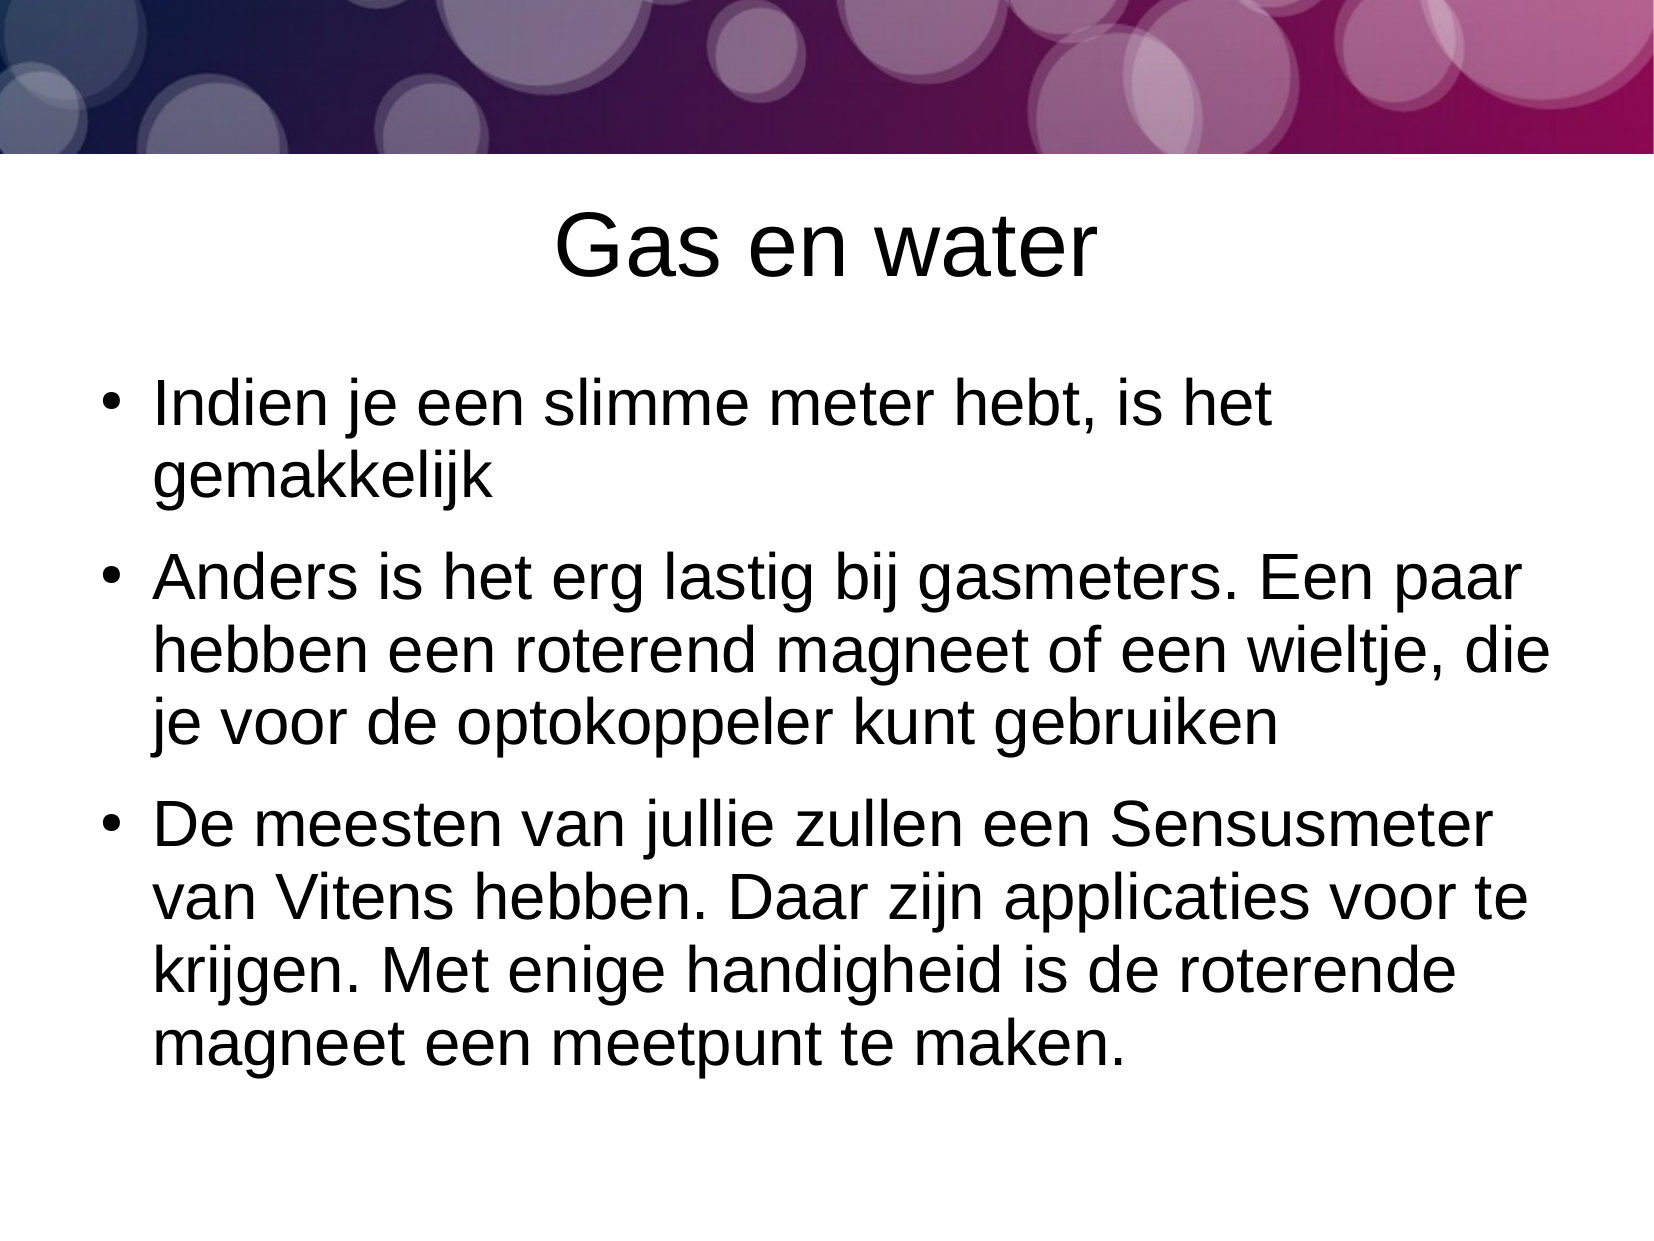

# Gas en water
Indien je een slimme meter hebt, is het gemakkelijk
Anders is het erg lastig bij gasmeters. Een paar hebben een roterend magneet of een wieltje, die je voor de optokoppeler kunt gebruiken
De meesten van jullie zullen een Sensusmeter van Vitens hebben. Daar zijn applicaties voor te krijgen. Met enige handigheid is de roterende magneet een meetpunt te maken.